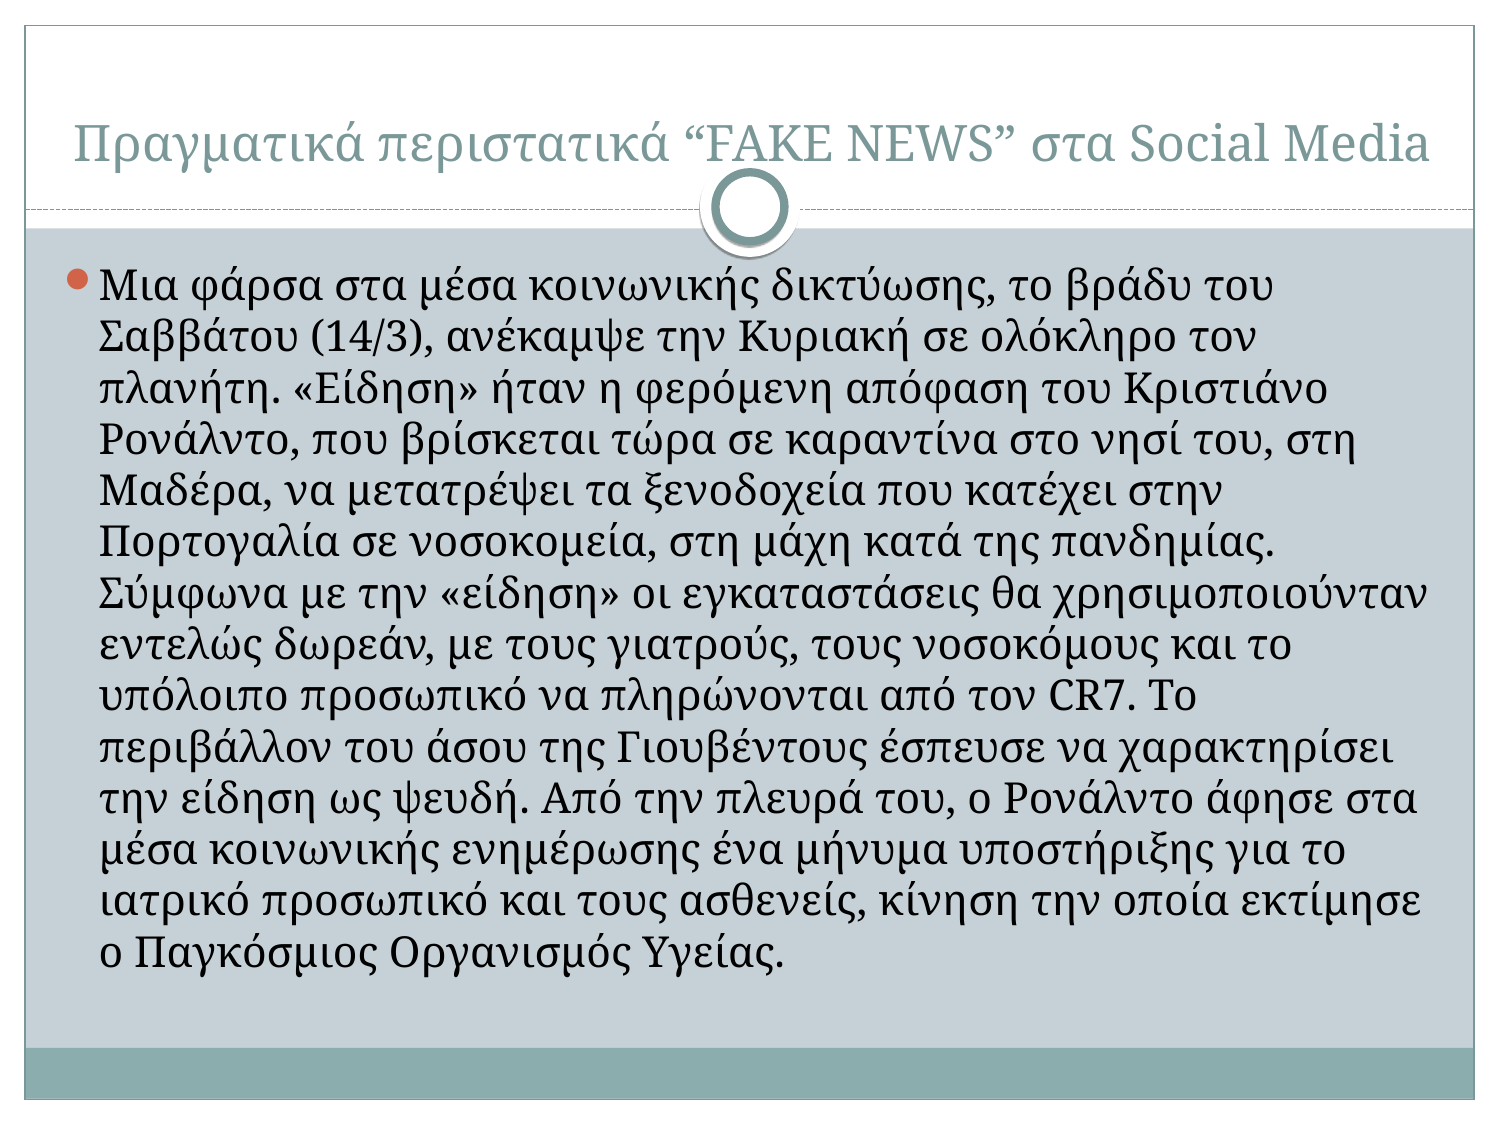

# Πραγματικά περιστατικά “FAKE NEWS” στα Social Media
Μια φάρσα στα μέσα κοινωνικής δικτύωσης, το βράδυ του Σαββάτου (14/3), ανέκαμψε την Κυριακή σε ολόκληρο τον πλανήτη. «Είδηση» ήταν η φερόμενη απόφαση του Κριστιάνο Ρονάλντο, που βρίσκεται τώρα σε καραντίνα στο νησί του, στη Μαδέρα, να μετατρέψει τα ξενοδοχεία που κατέχει στην Πορτογαλία σε νοσοκομεία, στη μάχη κατά της πανδημίας. Σύμφωνα με την «είδηση» οι εγκαταστάσεις θα χρησιμοποιούνταν εντελώς δωρεάν, με τους γιατρούς, τους νοσοκόμους και το υπόλοιπο προσωπικό να πληρώνονται από τον CR7. Το περιβάλλον του άσου της Γιουβέντους έσπευσε να χαρακτηρίσει την είδηση ως ψευδή. Από την πλευρά του, ο Ρονάλντο άφησε στα μέσα κοινωνικής ενημέρωσης ένα μήνυμα υποστήριξης για το ιατρικό προσωπικό και τους ασθενείς, κίνηση την οποία εκτίμησε ο Παγκόσμιος Οργανισμός Υγείας.